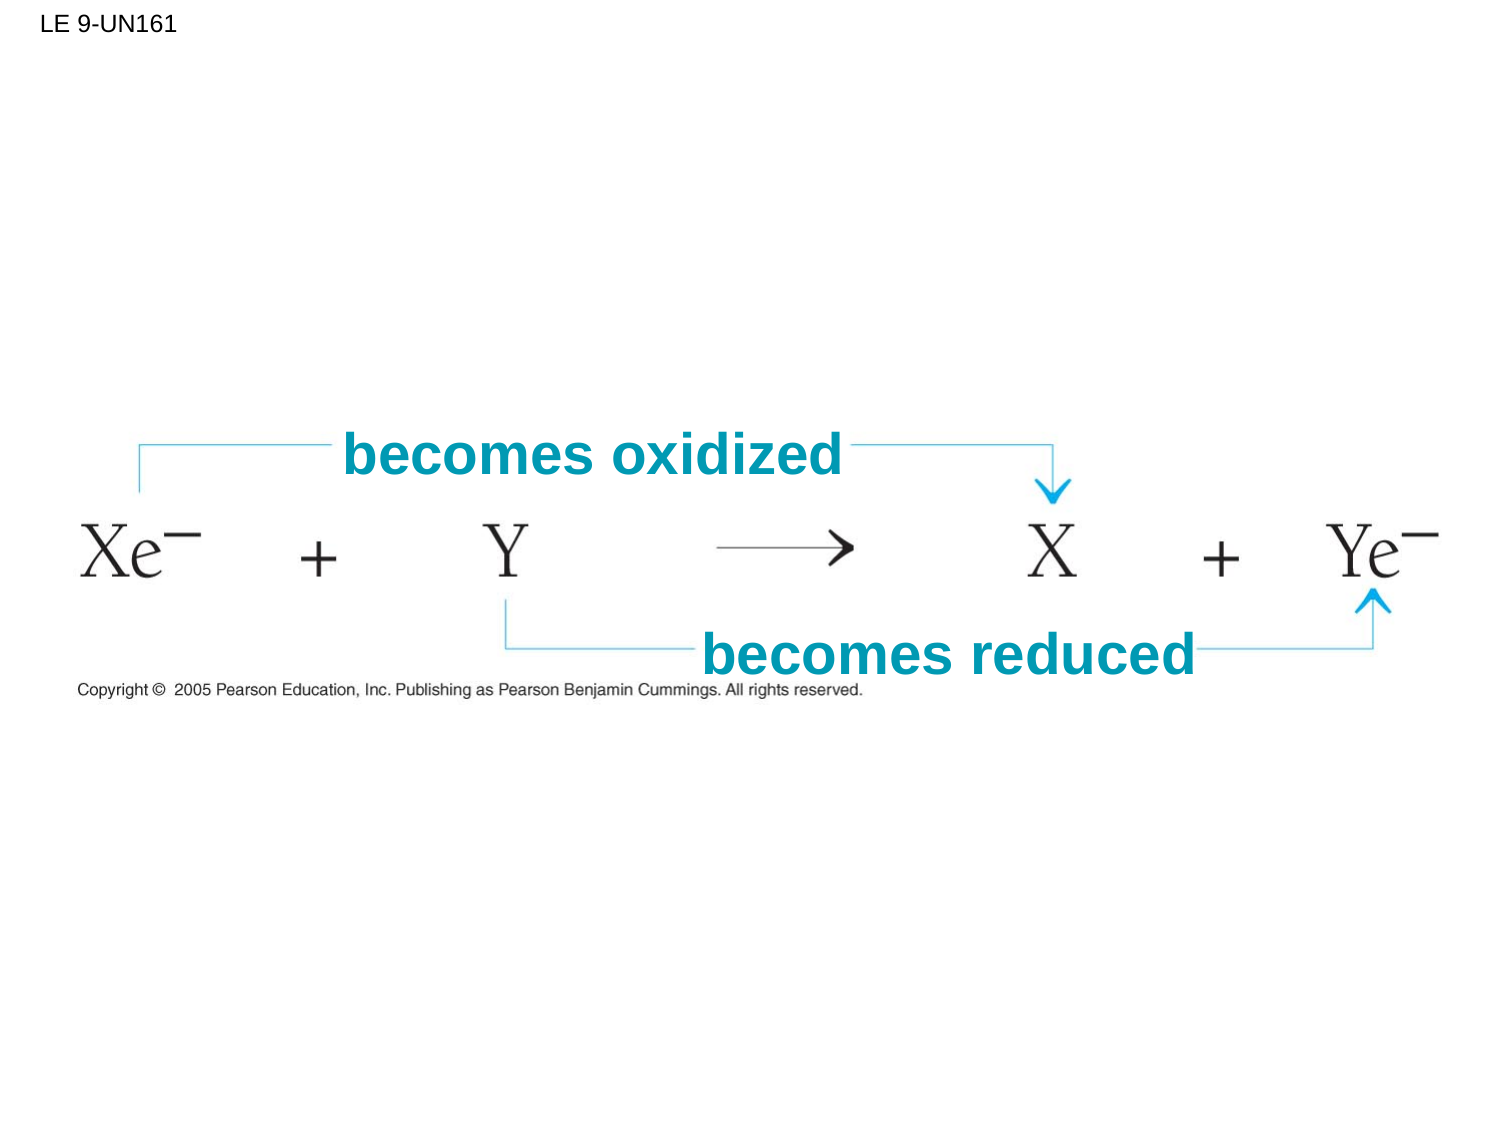

# LE 9-UN161
becomes oxidized
becomes reduced